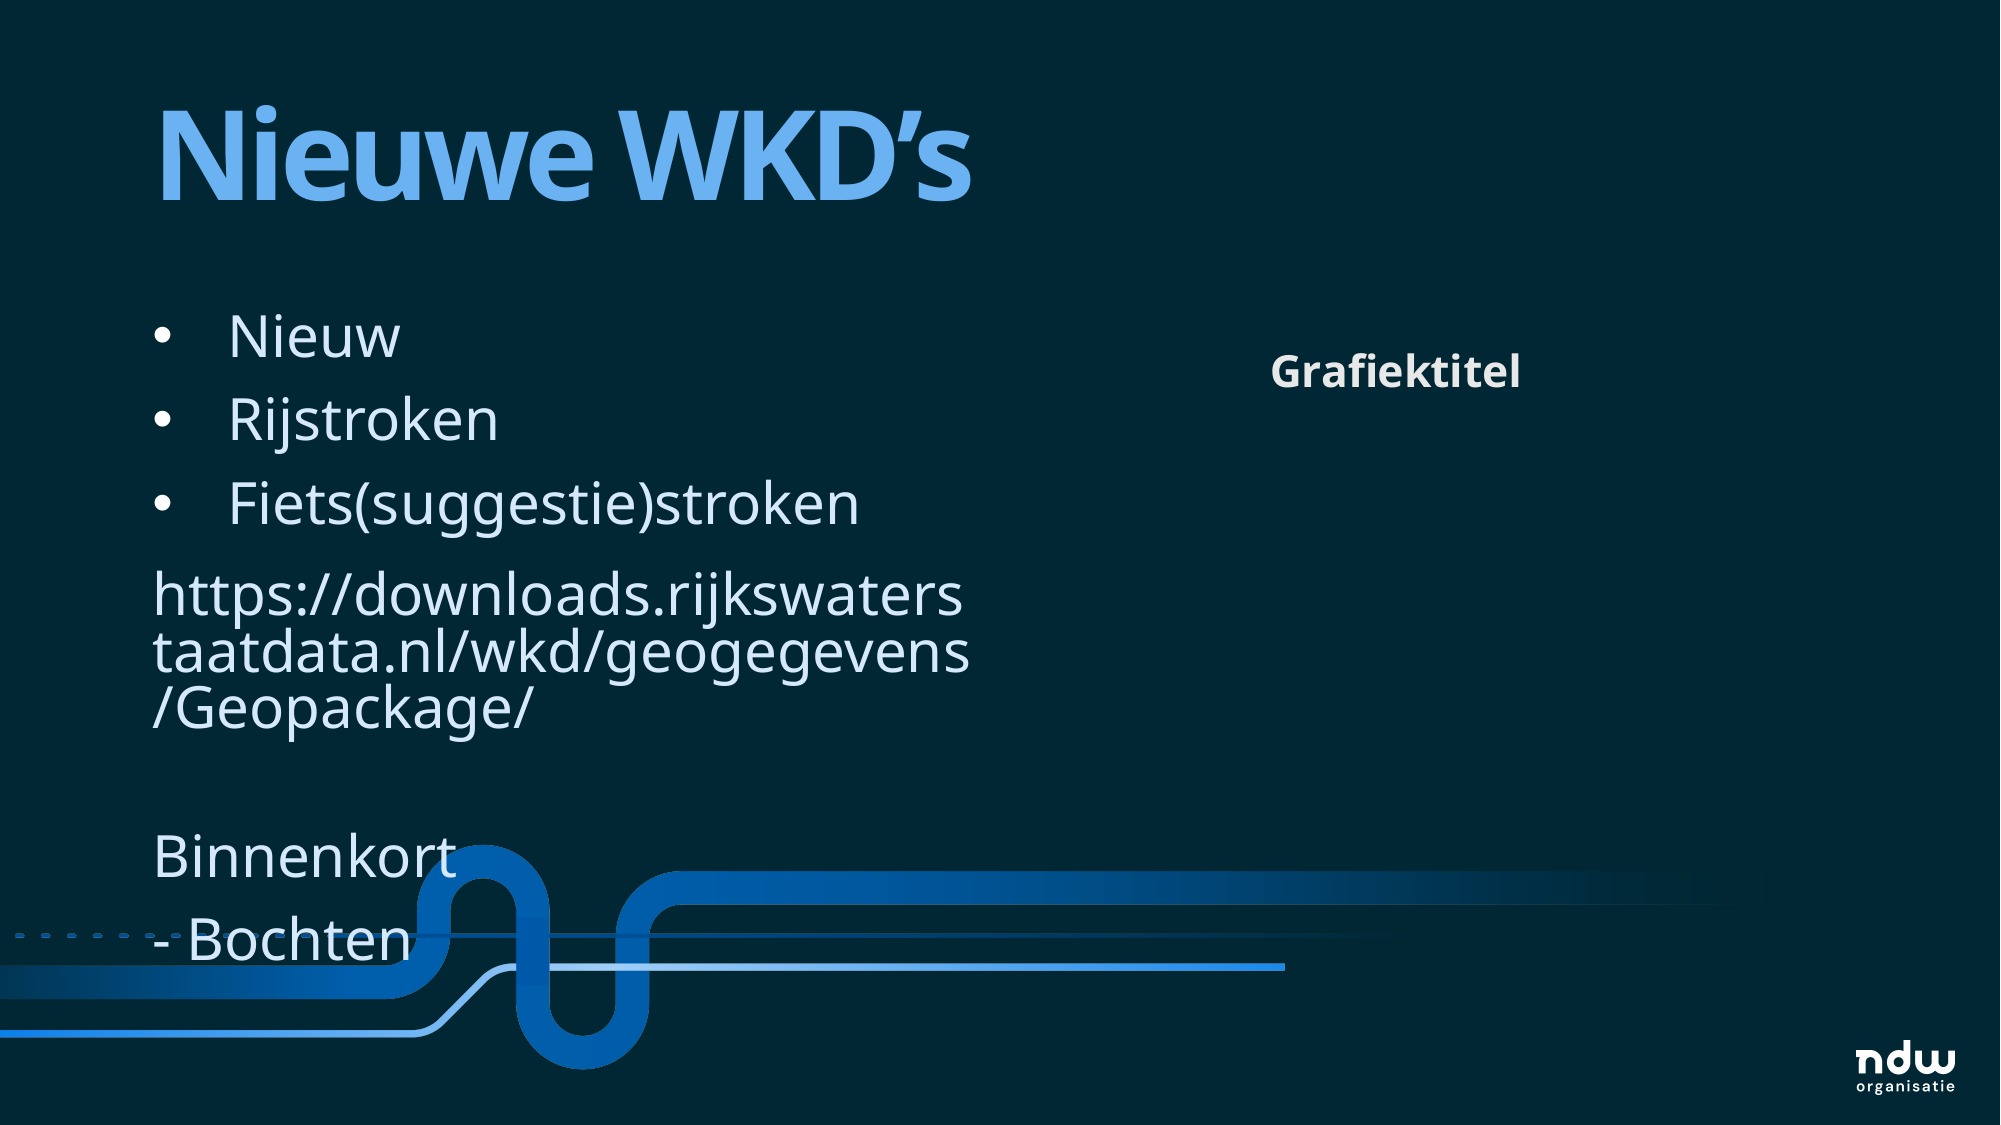

# Nieuwe WKD’s
Nieuw
Rijstroken
Fiets(suggestie)stroken
https://downloads.rijkswaterstaatdata.nl/wkd/geogegevens/Geopackage/
Binnenkort
- Bochten